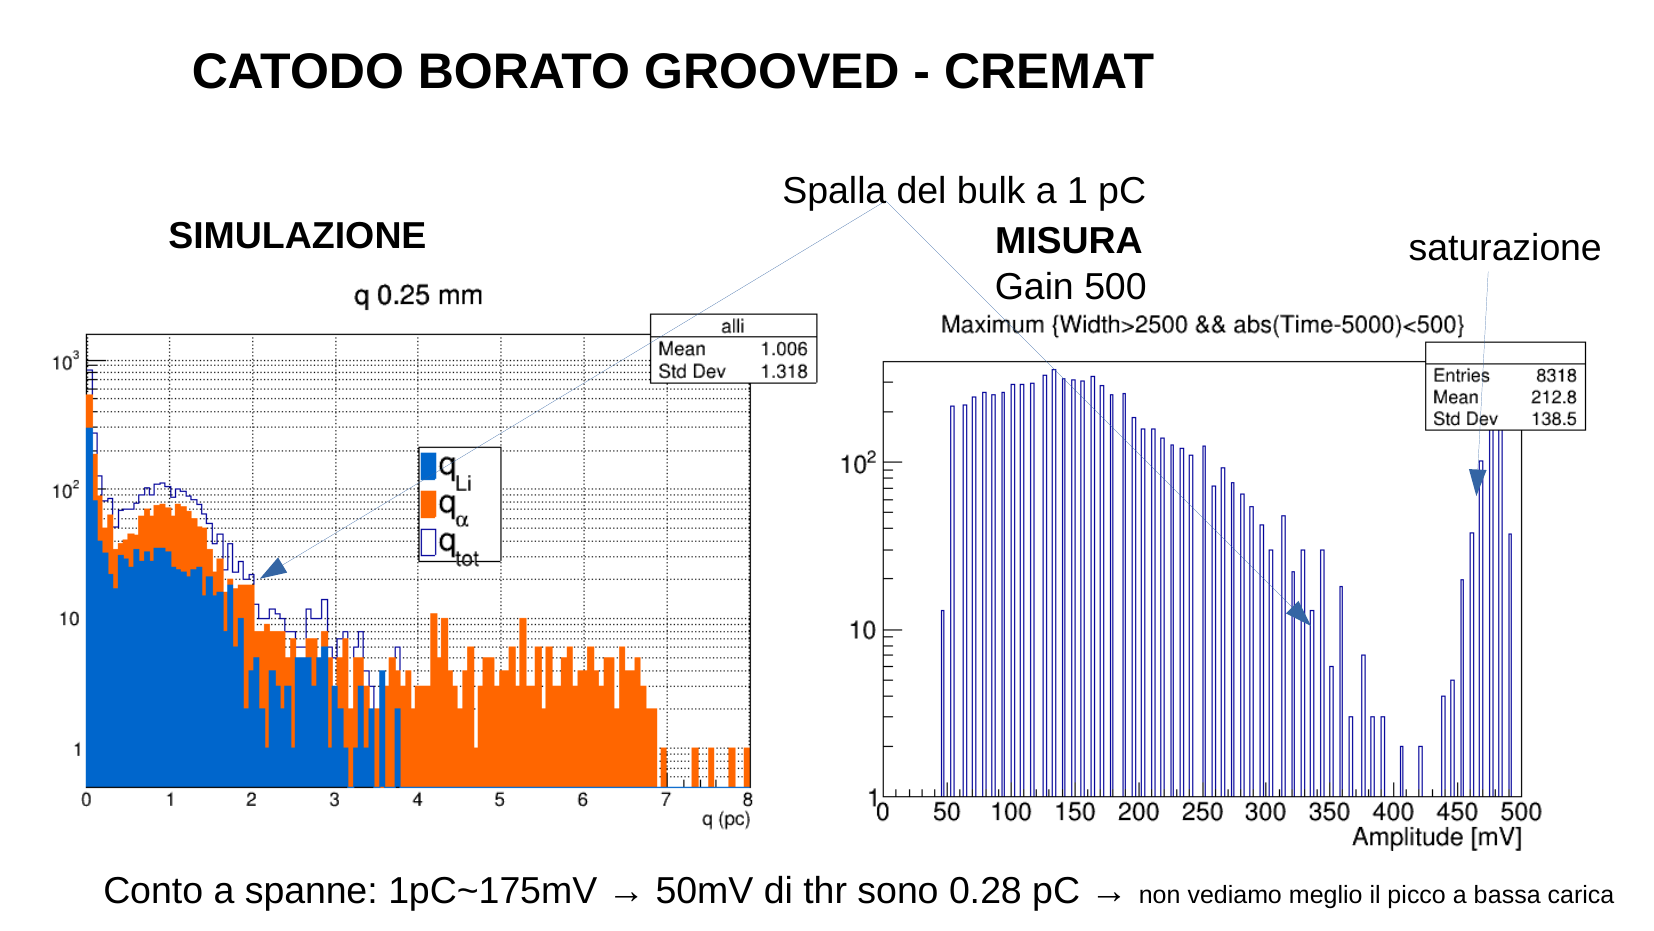

CATODO BORATO GROOVED - CREMAT
Spalla del bulk a 1 pC
SIMULAZIONE
MISURA
saturazione
Gain 500
Conto a spanne: 1pC~175mV → 50mV di thr sono 0.28 pC → non vediamo meglio il picco a bassa carica